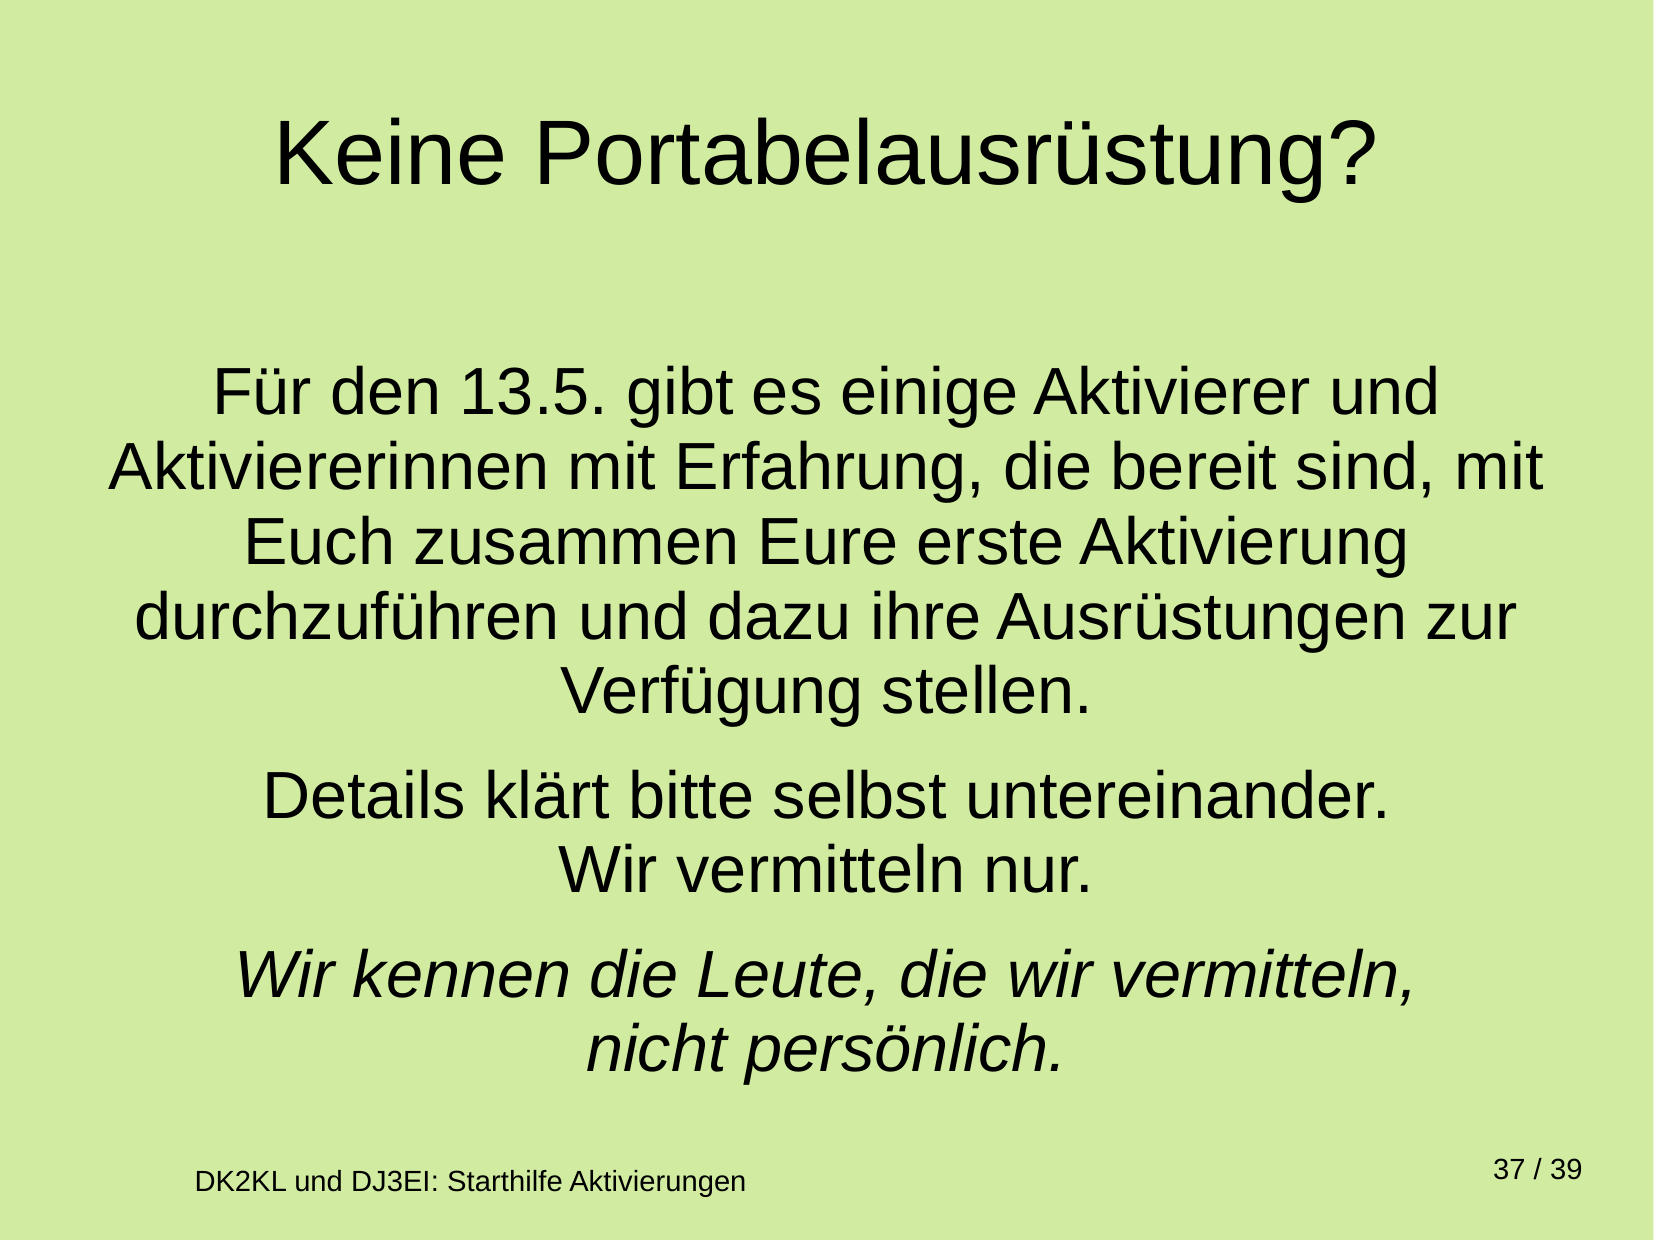

# Keine Portabelausrüstung?
Für den 13.5. gibt es einige Aktivierer und Aktiviererinnen mit Erfahrung, die bereit sind, mit Euch zusammen Eure erste Aktivierung durchzuführen und dazu ihre Ausrüstungen zur Verfügung stellen.
Details klärt bitte selbst untereinander.
Wir vermitteln nur.
Wir kennen die Leute, die wir vermitteln,
nicht persönlich.